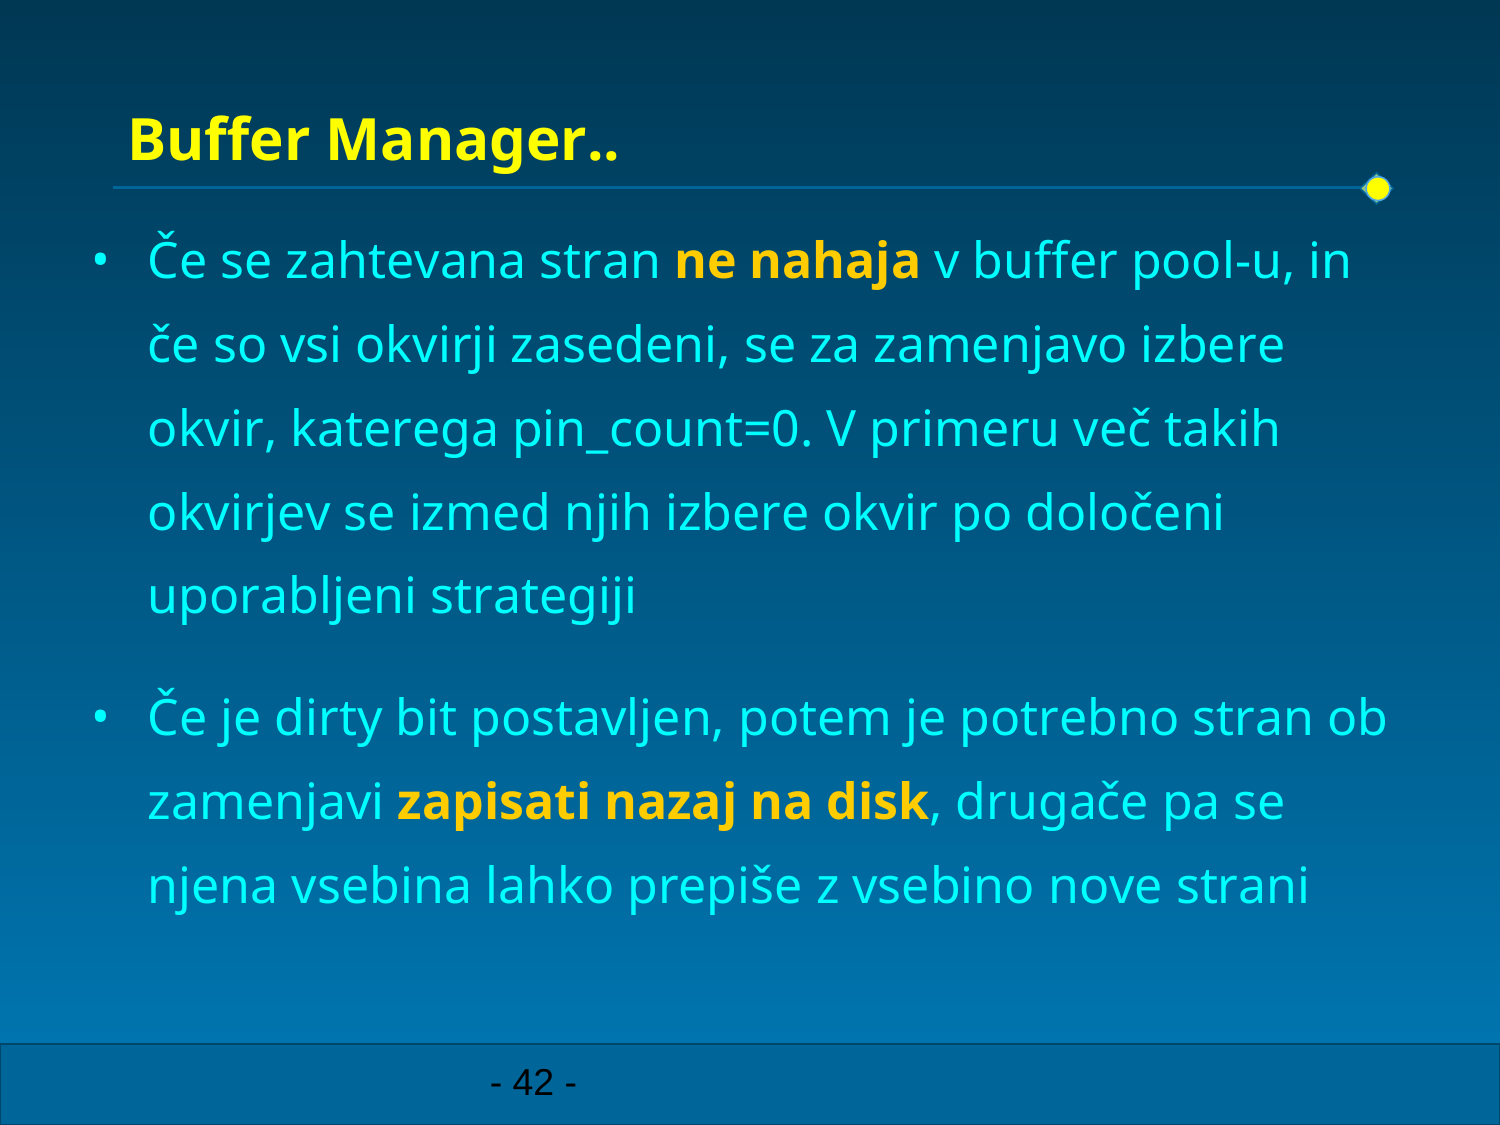

# Buffer Manager..
Če se zahtevana stran ne nahaja v buffer pool-u, in če so vsi okvirji zasedeni, se za zamenjavo izbere okvir, katerega pin_count=0. V primeru več takih okvirjev se izmed njih izbere okvir po določeni uporabljeni strategiji
Če je dirty bit postavljen, potem je potrebno stran ob zamenjavi zapisati nazaj na disk, drugače pa se njena vsebina lahko prepiše z vsebino nove strani